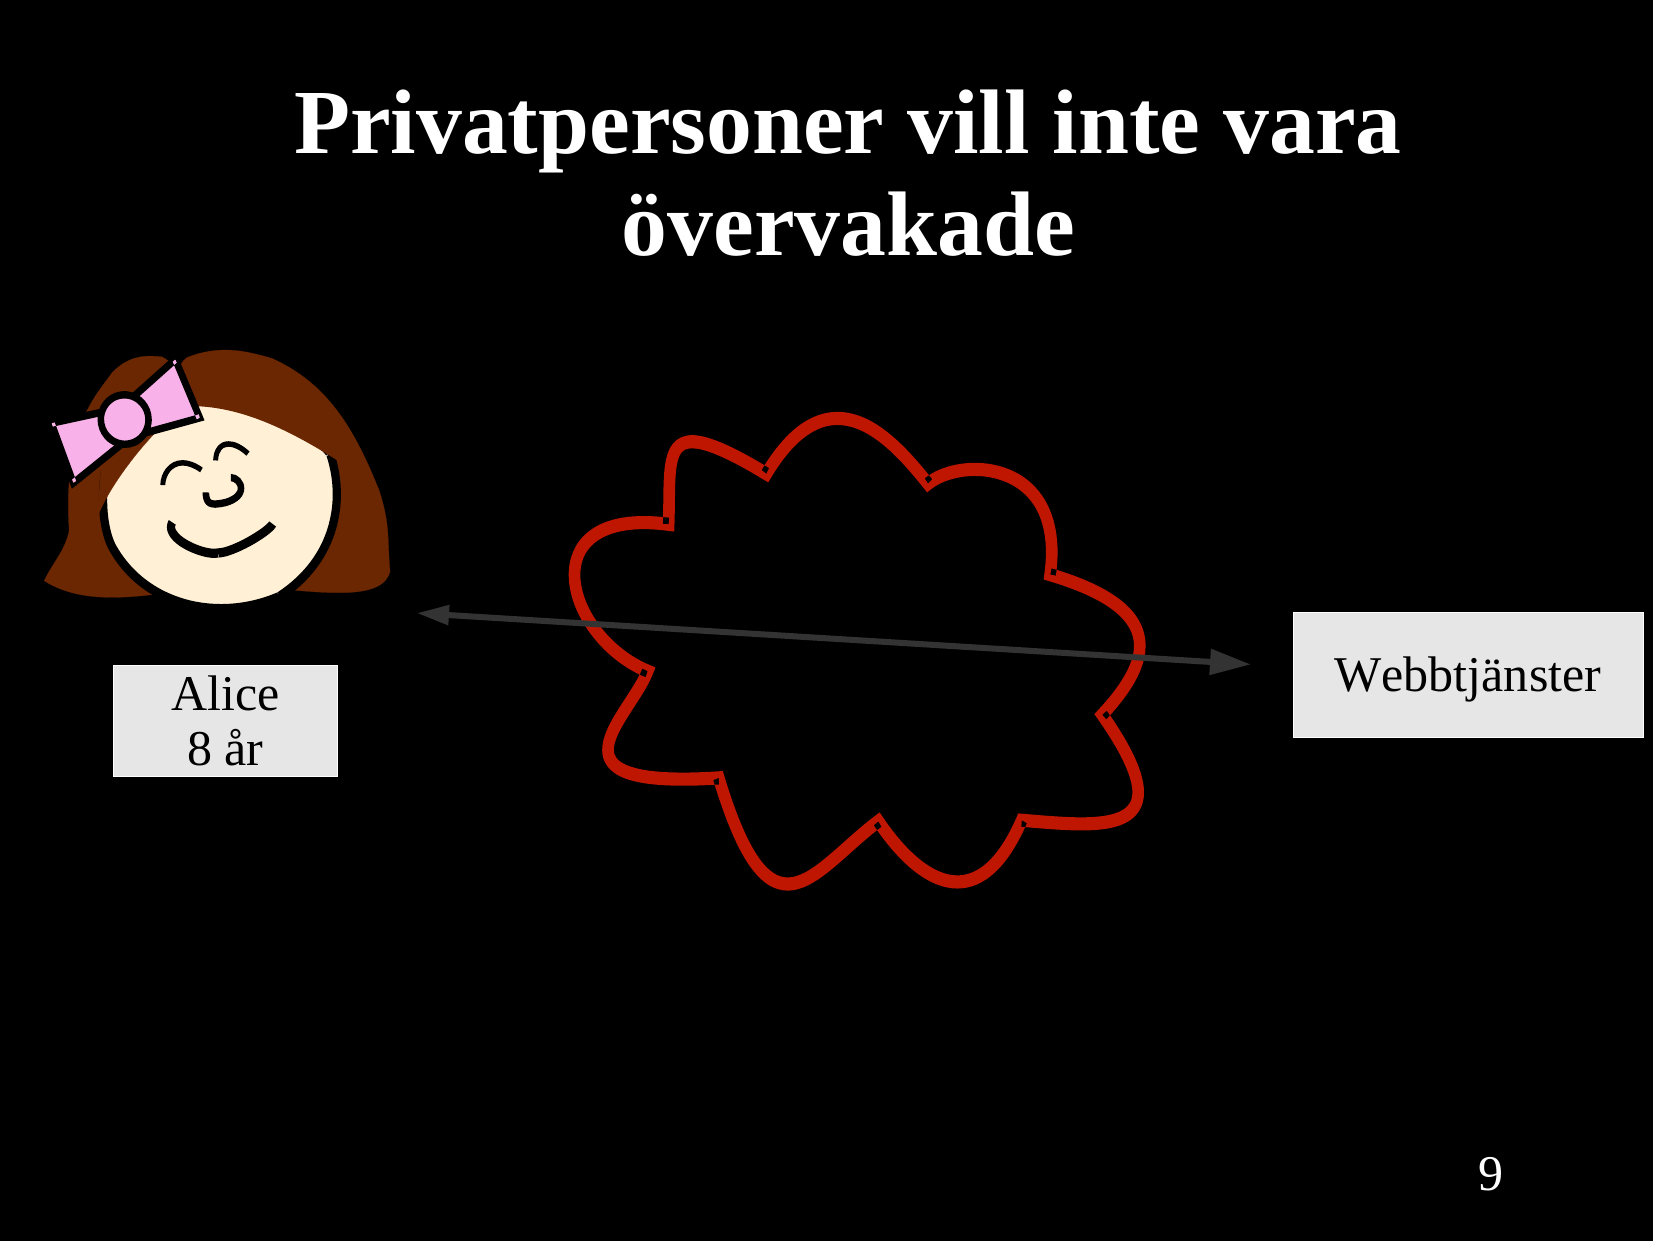

Privatpersoner vill inte vara övervakade
Webbtjänster
Alice
8 år